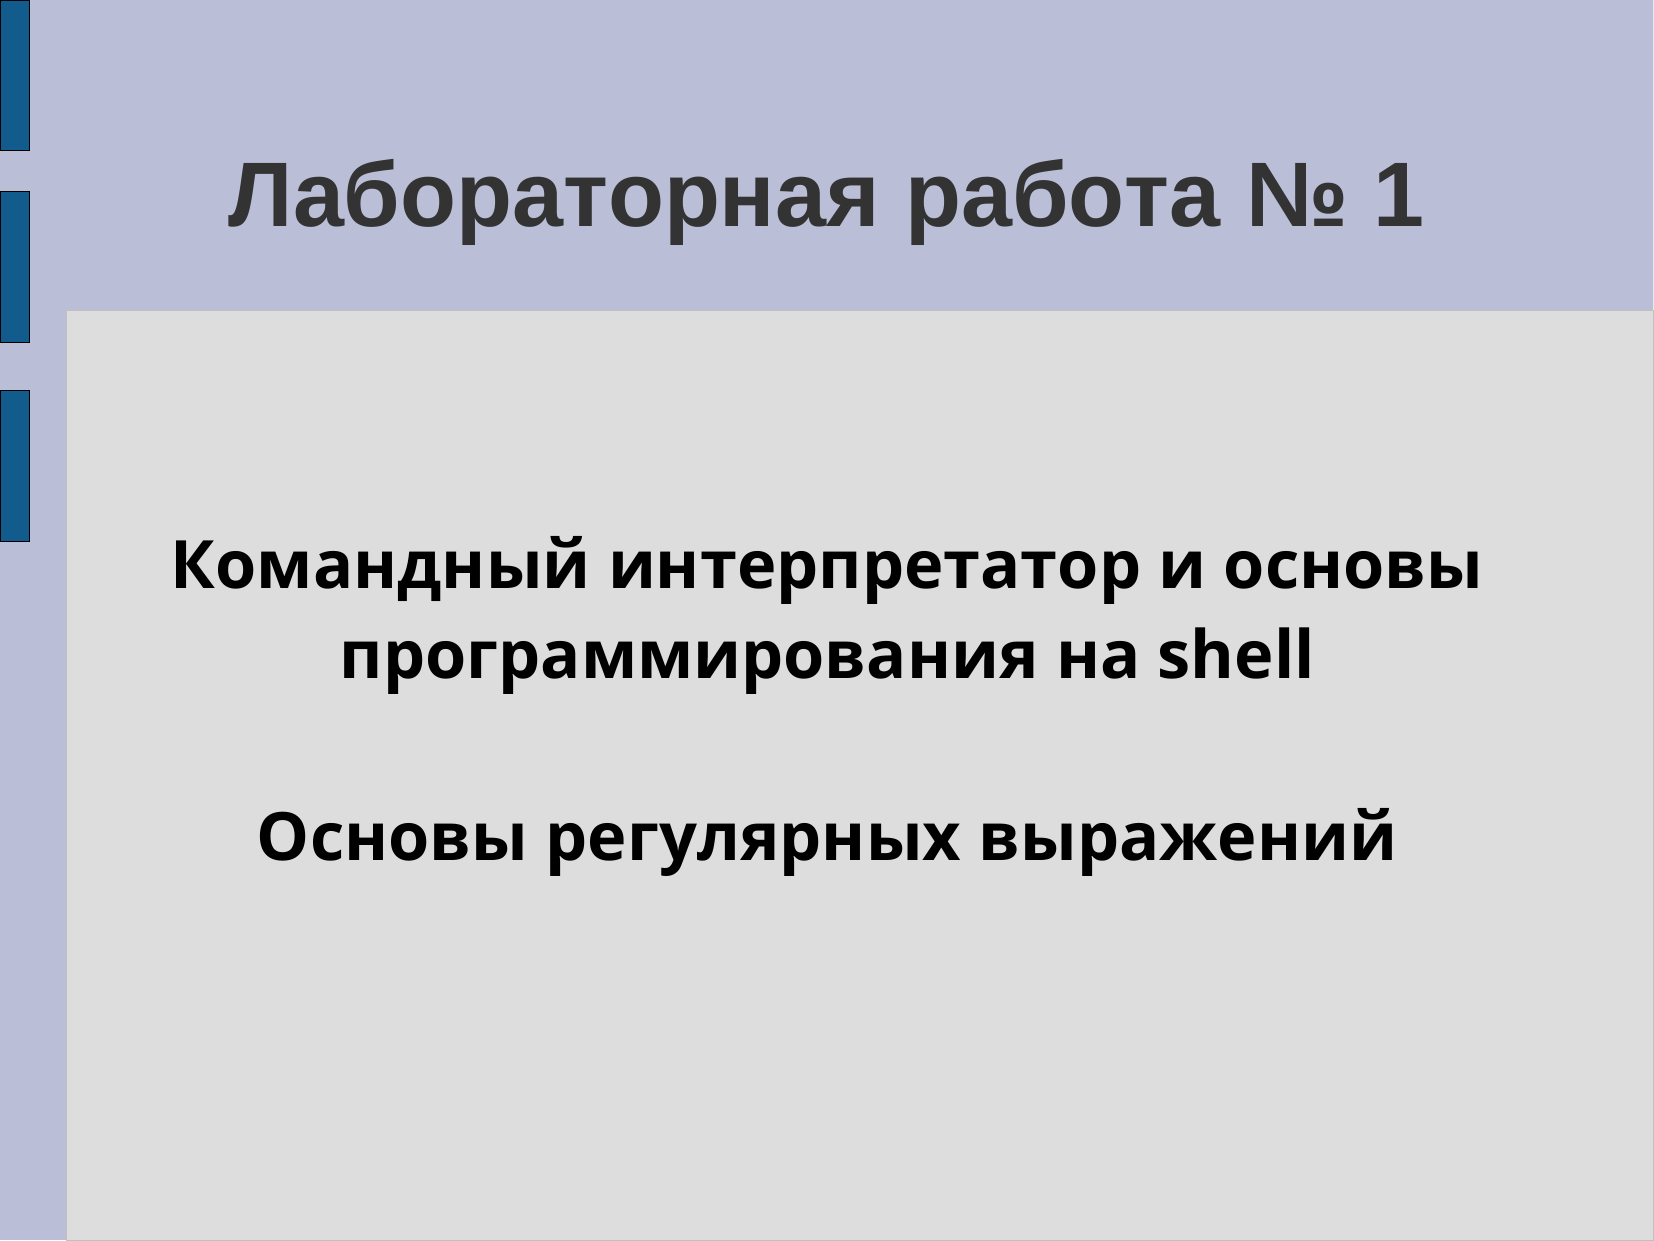

# Лабораторная работа № 1
Командный интерпретатор и основы программирования на shell
Основы регулярных выражений